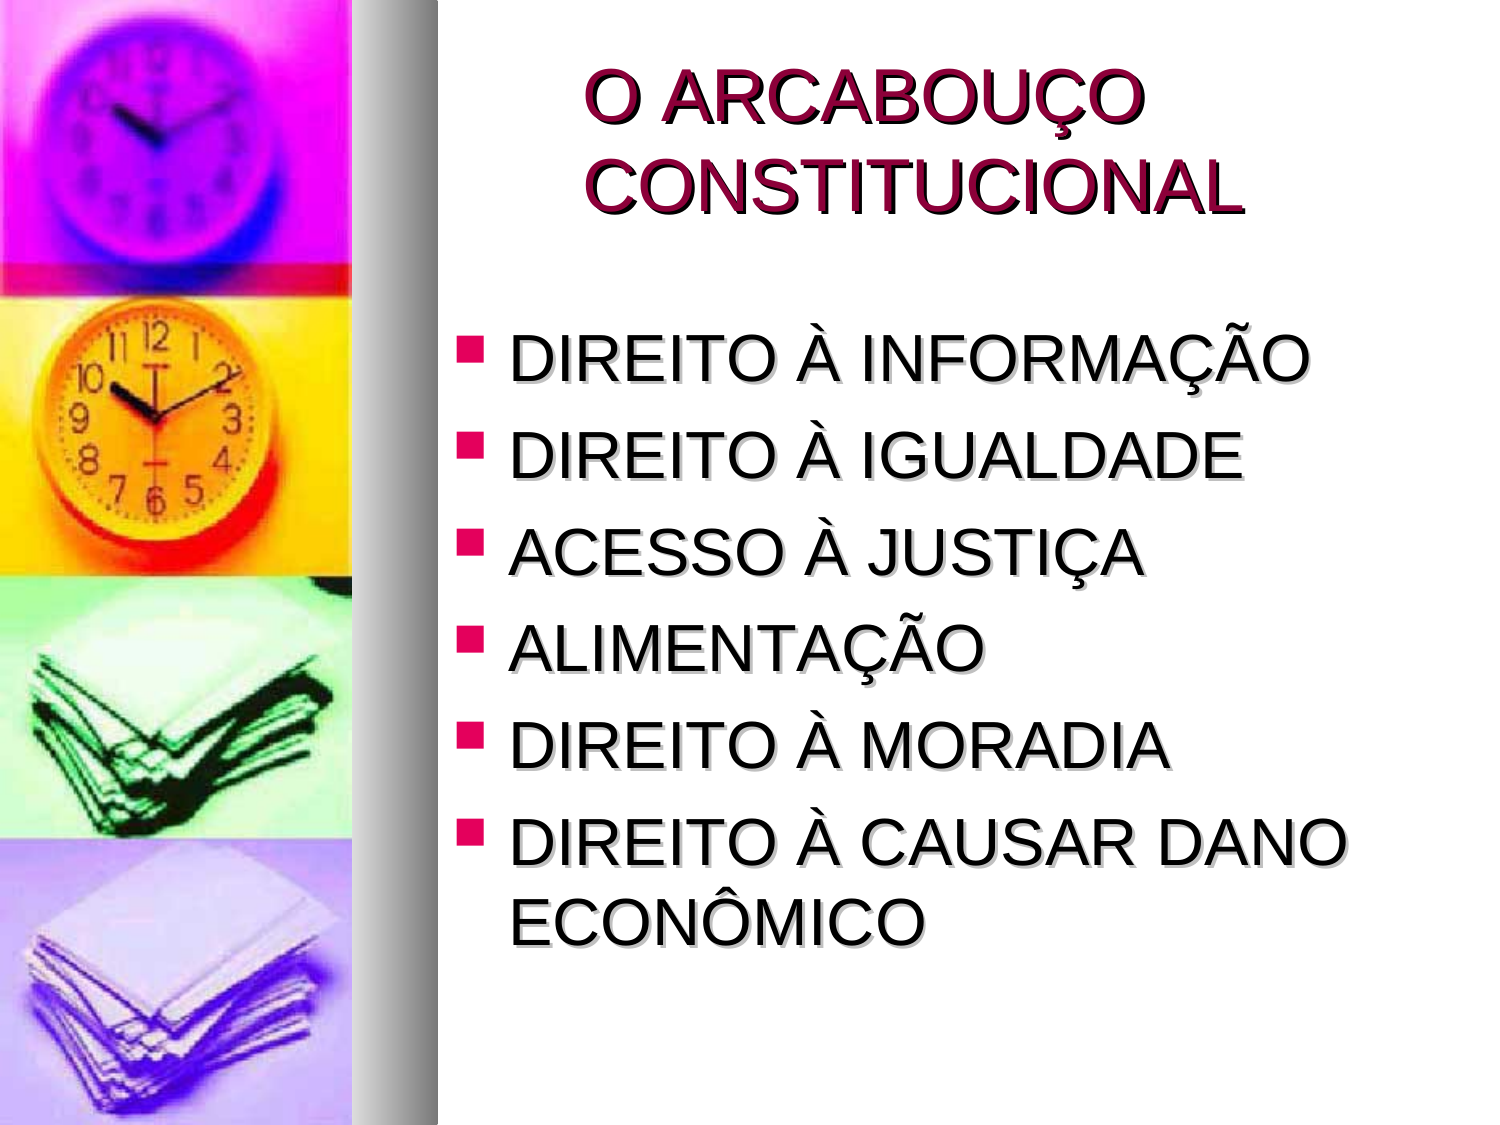

# O ARCABOUÇO CONSTITUCIONAL
DIREITO À INFORMAÇÃO
DIREITO À IGUALDADE
ACESSO À JUSTIÇA
ALIMENTAÇÃO
DIREITO À MORADIA
DIREITO À CAUSAR DANO ECONÔMICO